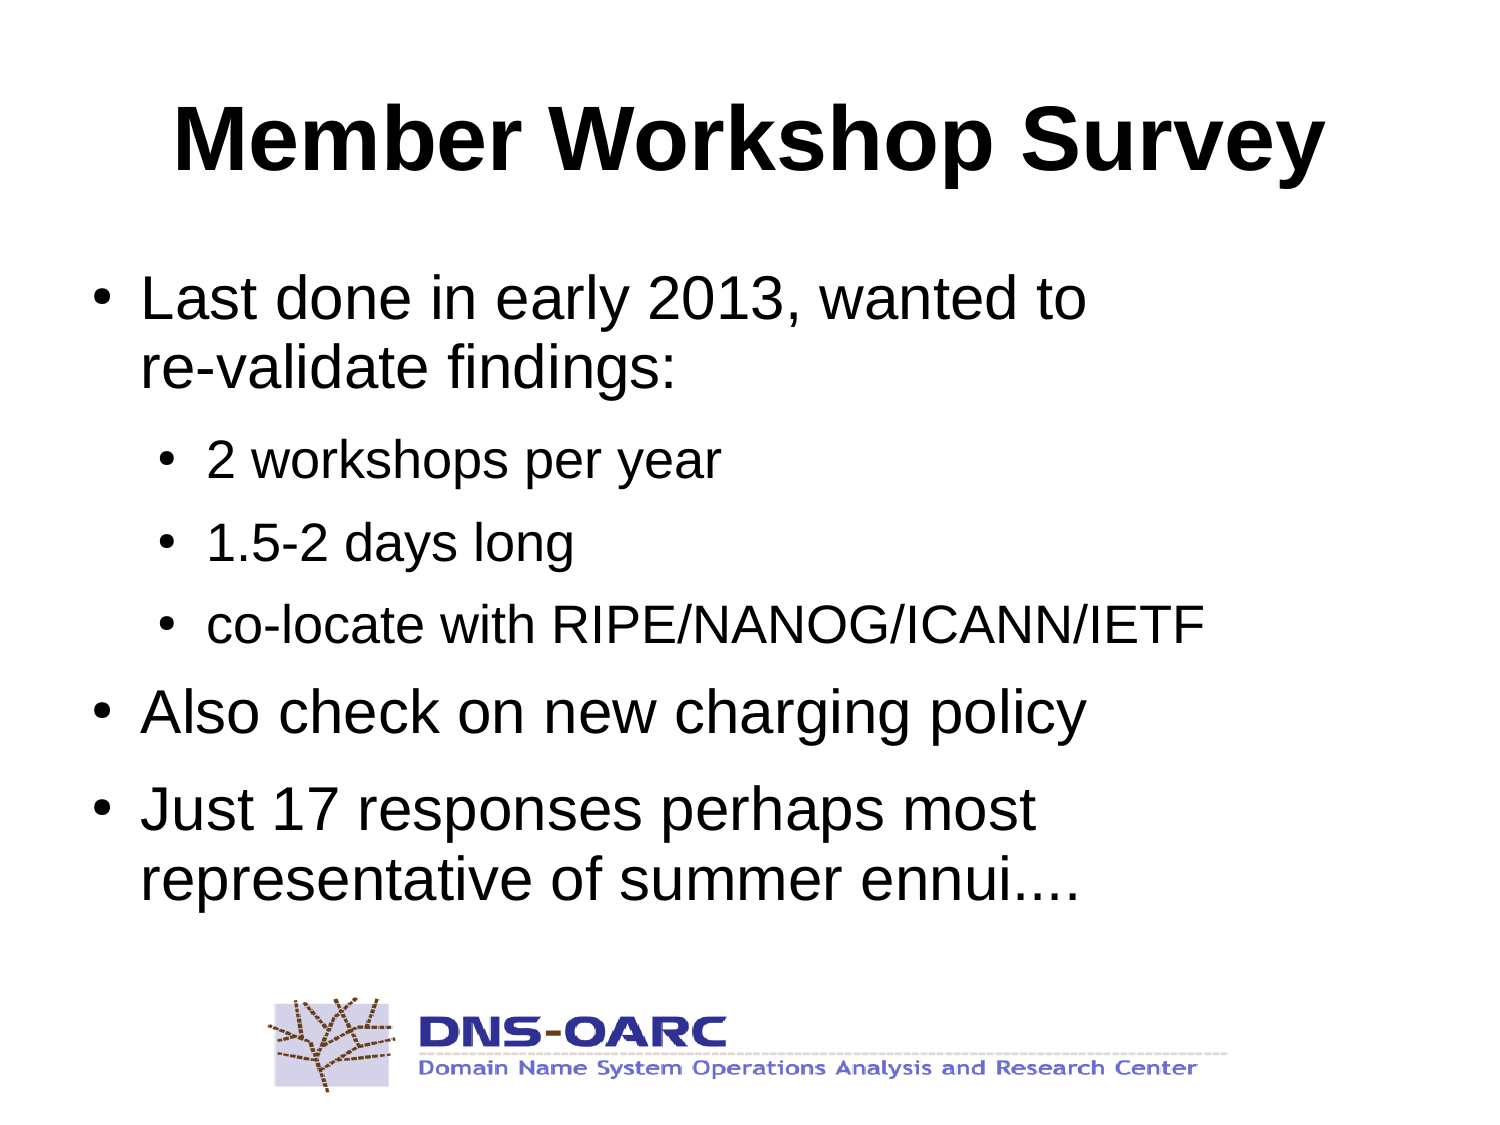

# Member Workshop Survey
Last done in early 2013, wanted to
re-validate findings:
2 workshops per year
1.5-2 days long
co-locate with RIPE/NANOG/ICANN/IETF
Also check on new charging policy
Just 17 responses perhaps most representative of summer ennui....